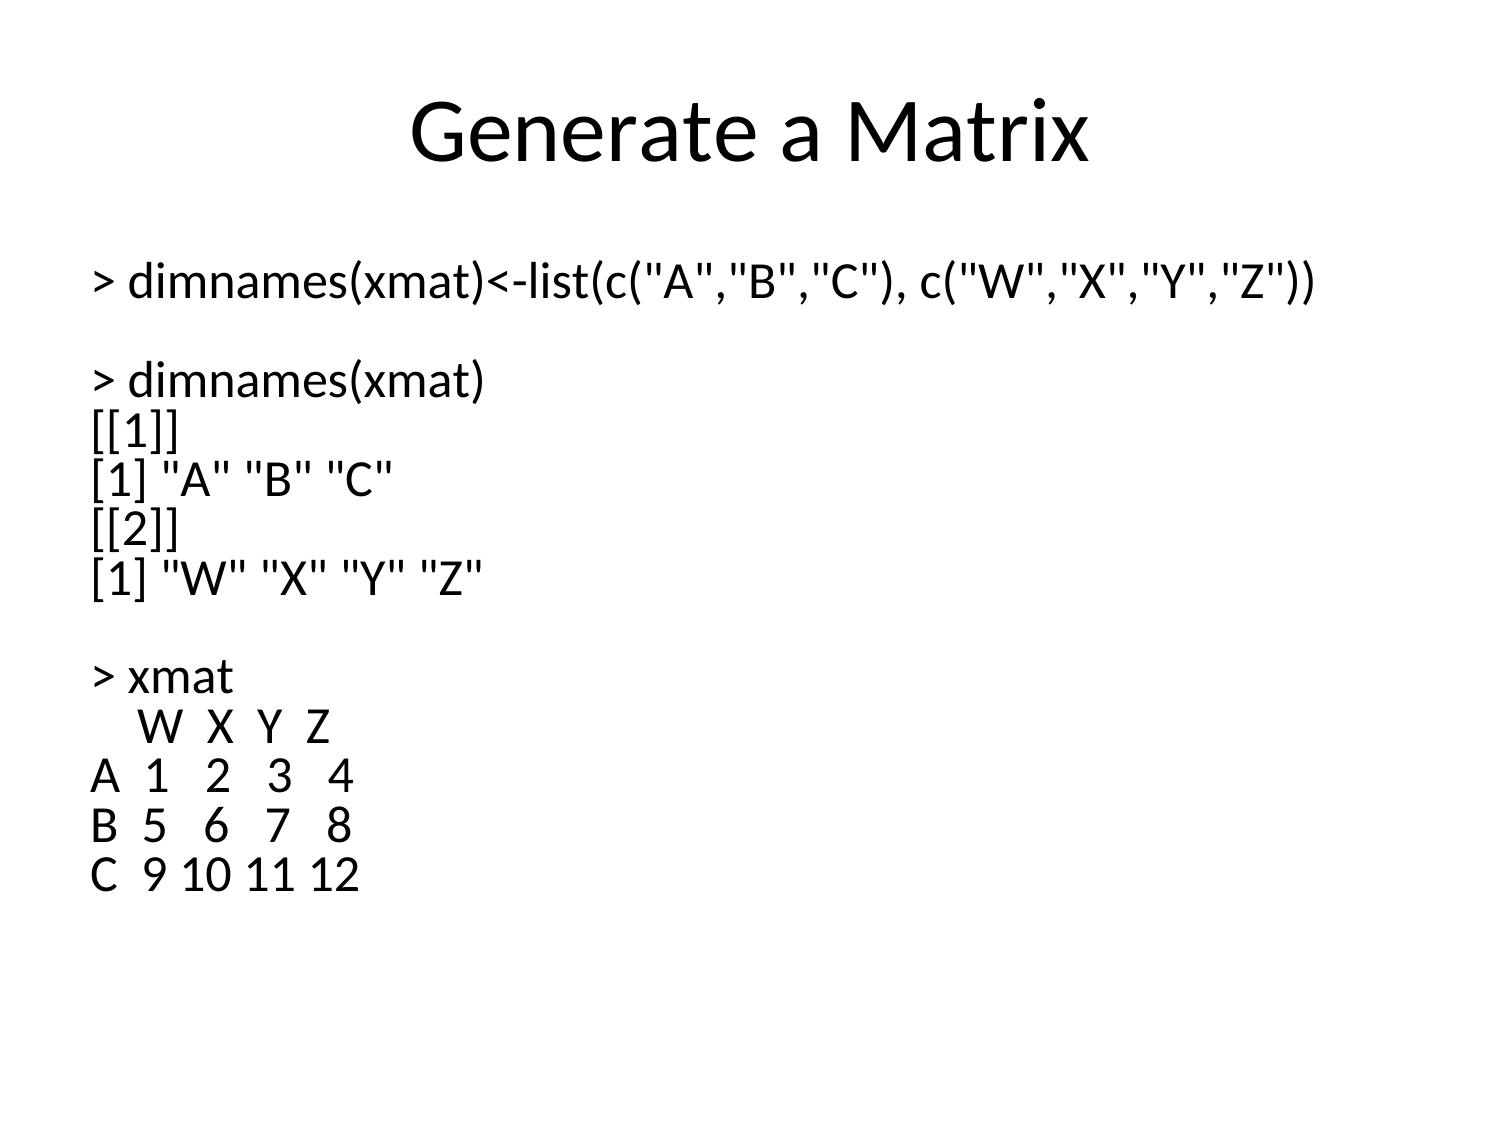

# Generate a Matrix
> dimnames(xmat)<-list(c("A","B","C"), c("W","X","Y","Z"))
> dimnames(xmat)
[[1]]
[1] "A" "B" "C"
[[2]]
[1] "W" "X" "Y" "Z"
> xmat
 W X Y Z
A 1 2 3 4
B 5 6 7 8
C 9 10 11 12